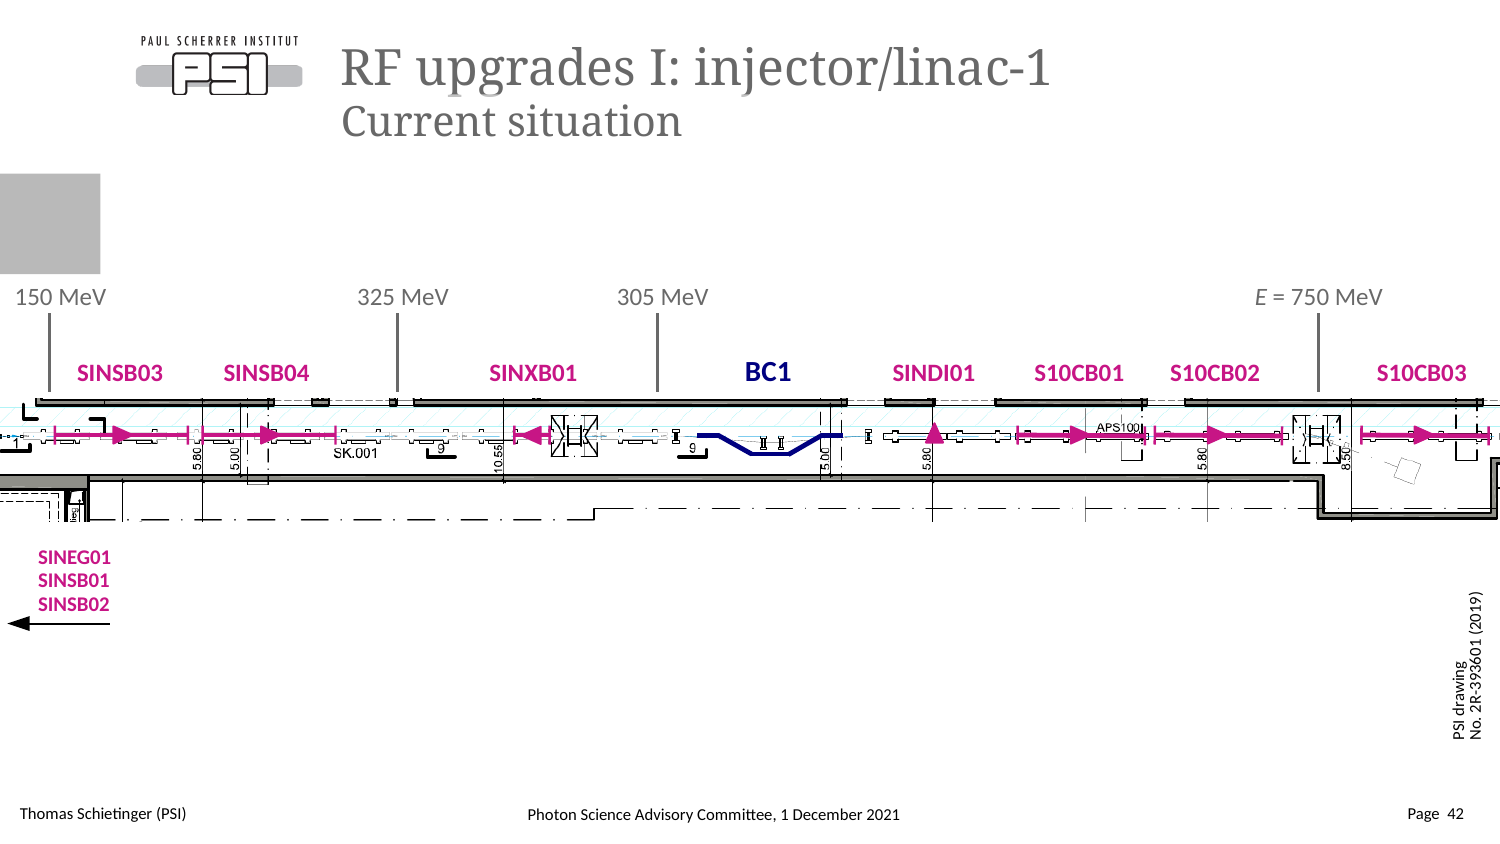

# RF upgrades I: injector/linac-1
Current situation
325 MeV
150 MeV
305 MeV
E = 750 MeV
BC1
SINSB03
SINSB04
SINXB01
SINDI01
S10CB01
S10CB02
S10CB03
SINEG01
SINSB01
SINSB02
PSI drawing
No. 2R-393601 (2019)